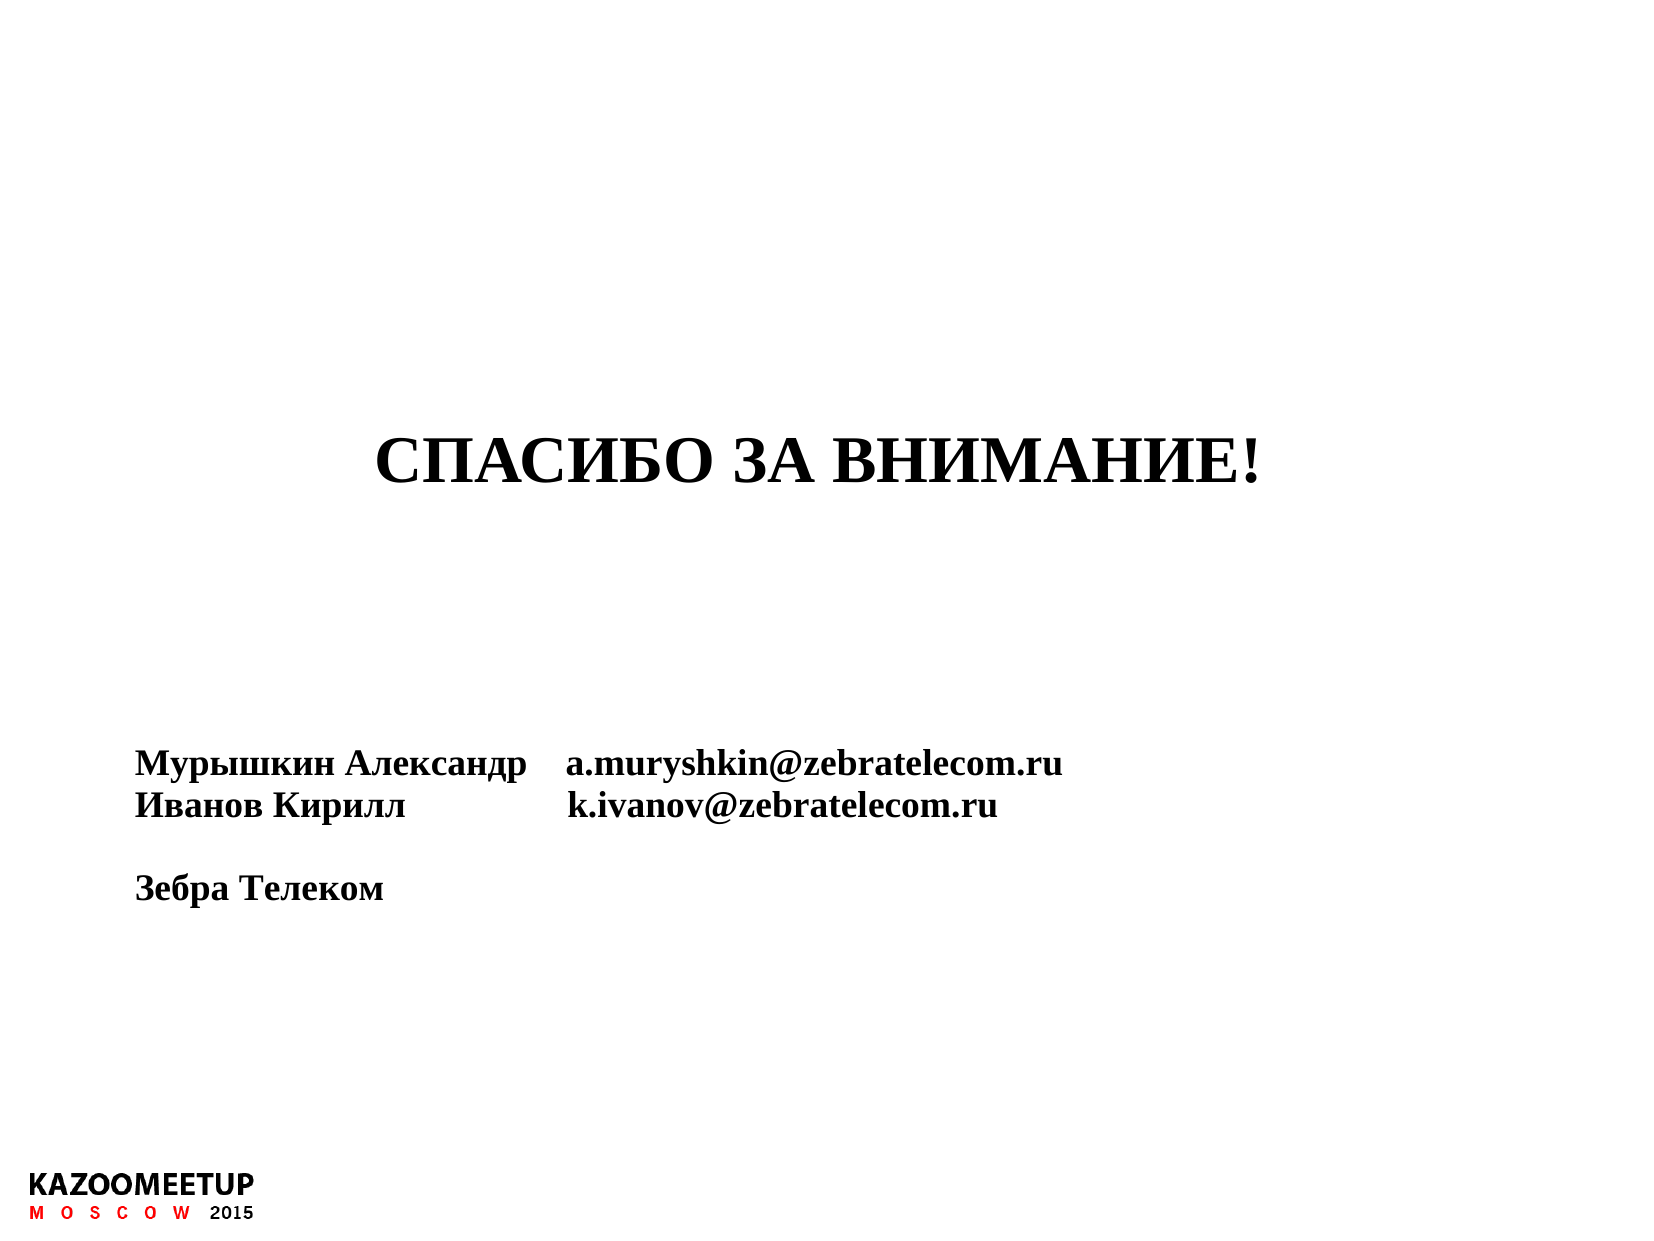

# СПАСИБО ЗА ВНИМАНИЕ!
Мурышкин Александр a.muryshkin@zebratelecom.ru
Иванов Кирилл k.ivanov@zebratelecom.ru
Зебра Телеком